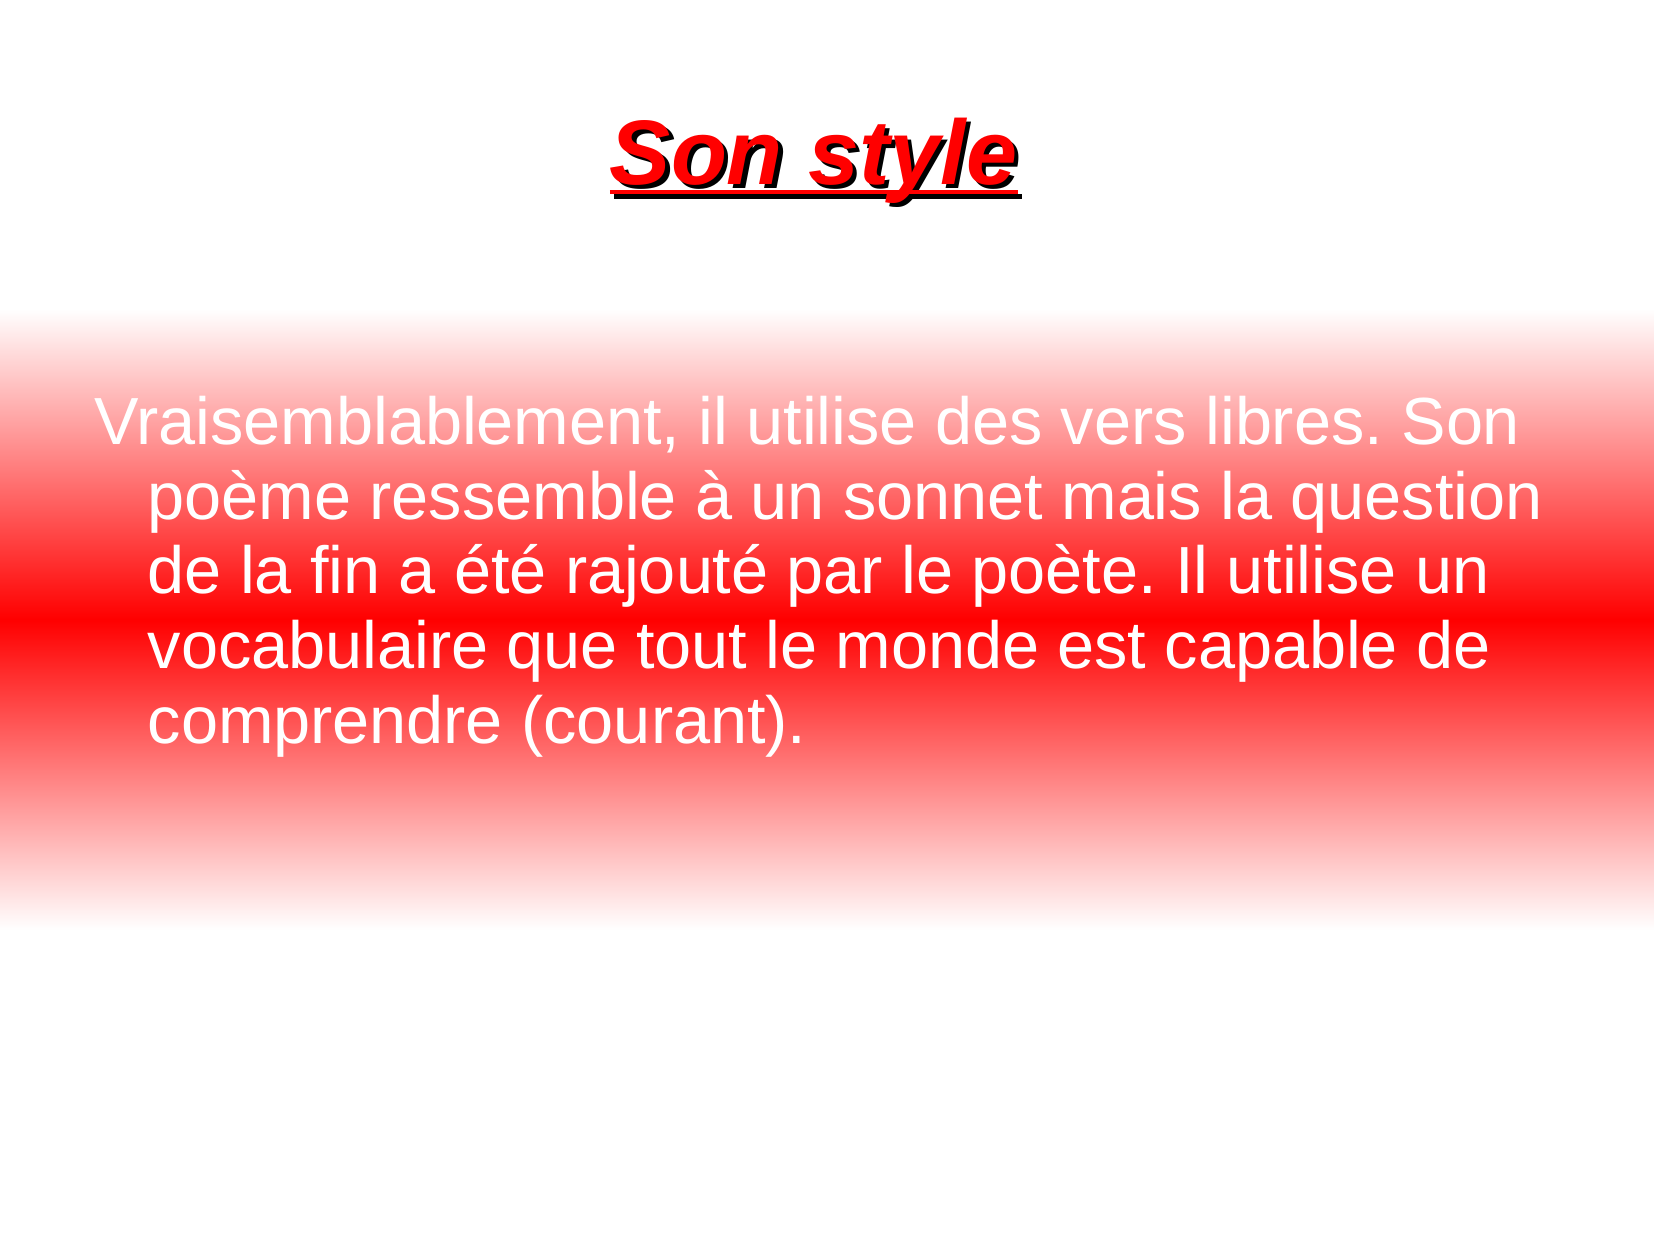

# Son style
Vraisemblablement, il utilise des vers libres. Son poème ressemble à un sonnet mais la question de la fin a été rajouté par le poète. Il utilise un vocabulaire que tout le monde est capable de comprendre (courant).